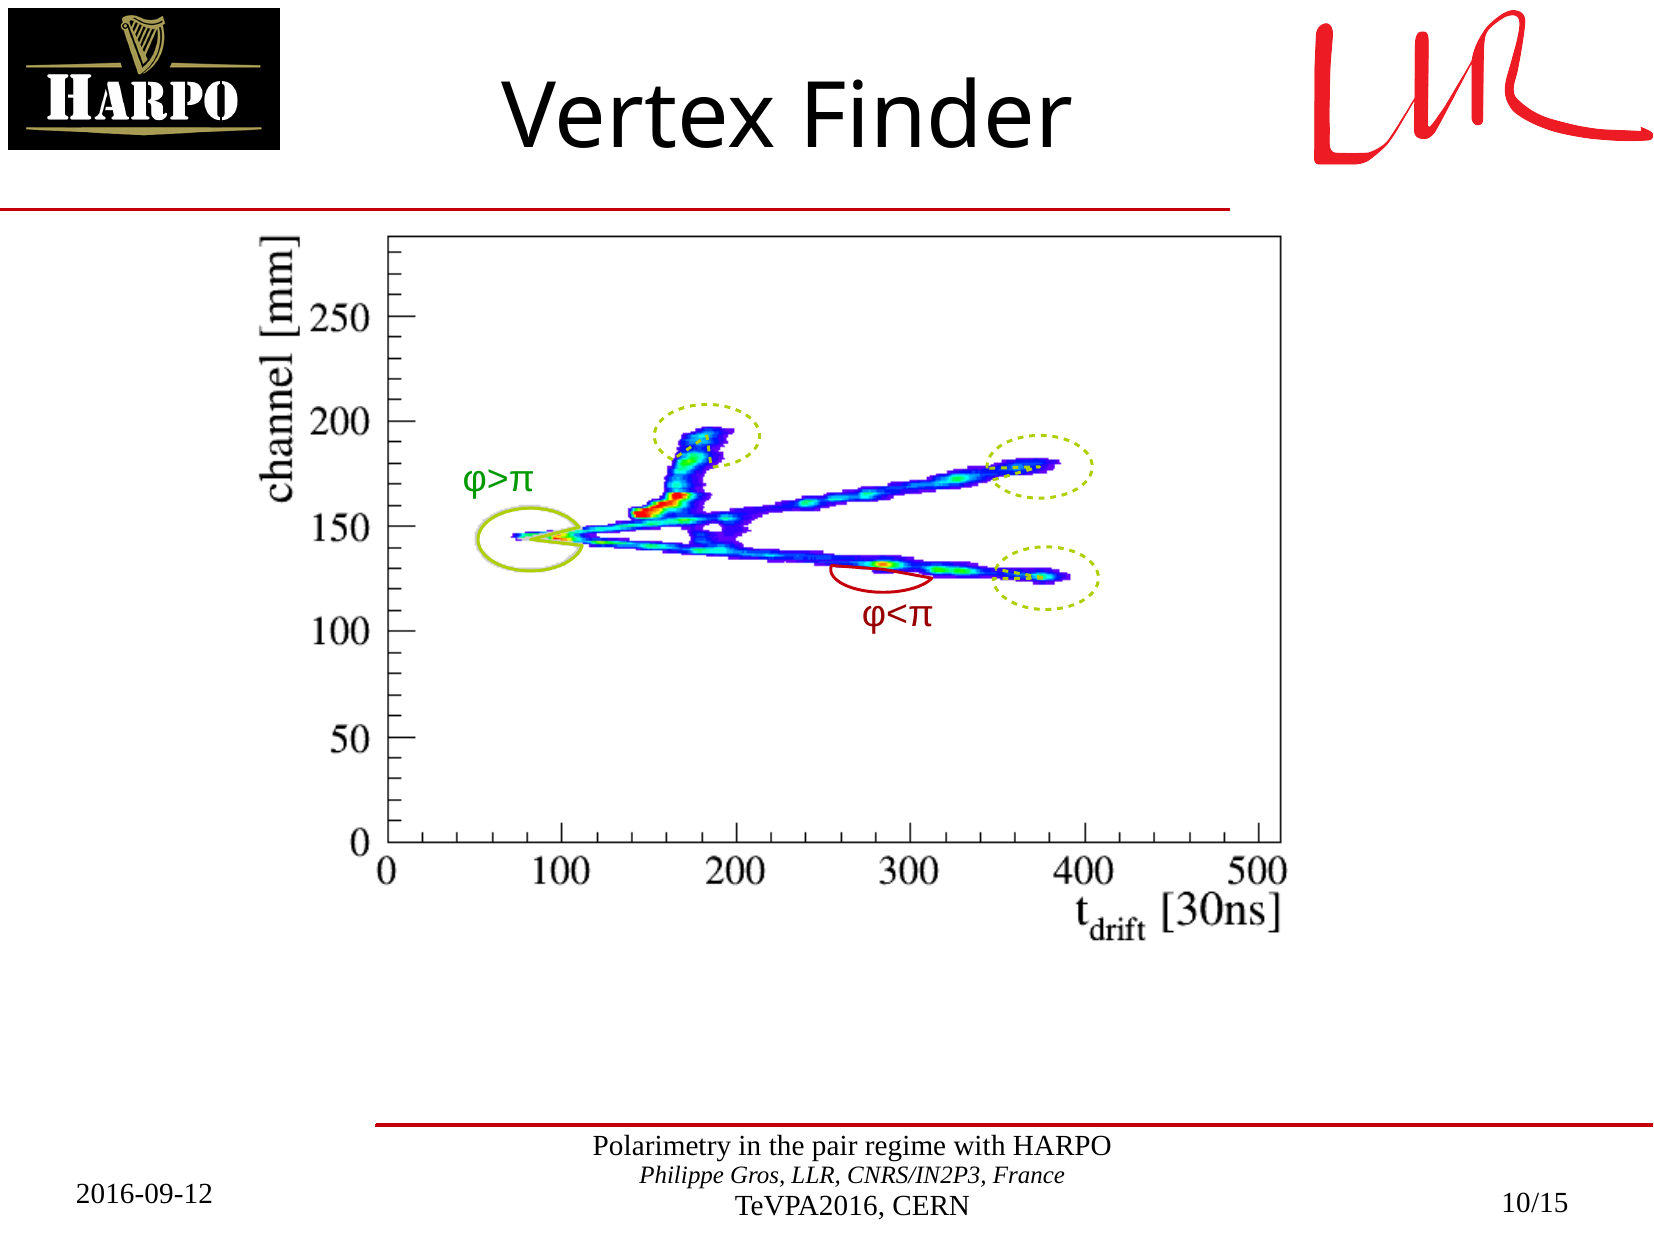

# Vertex Finder
φ>π
φ<π
2016-09-12
10